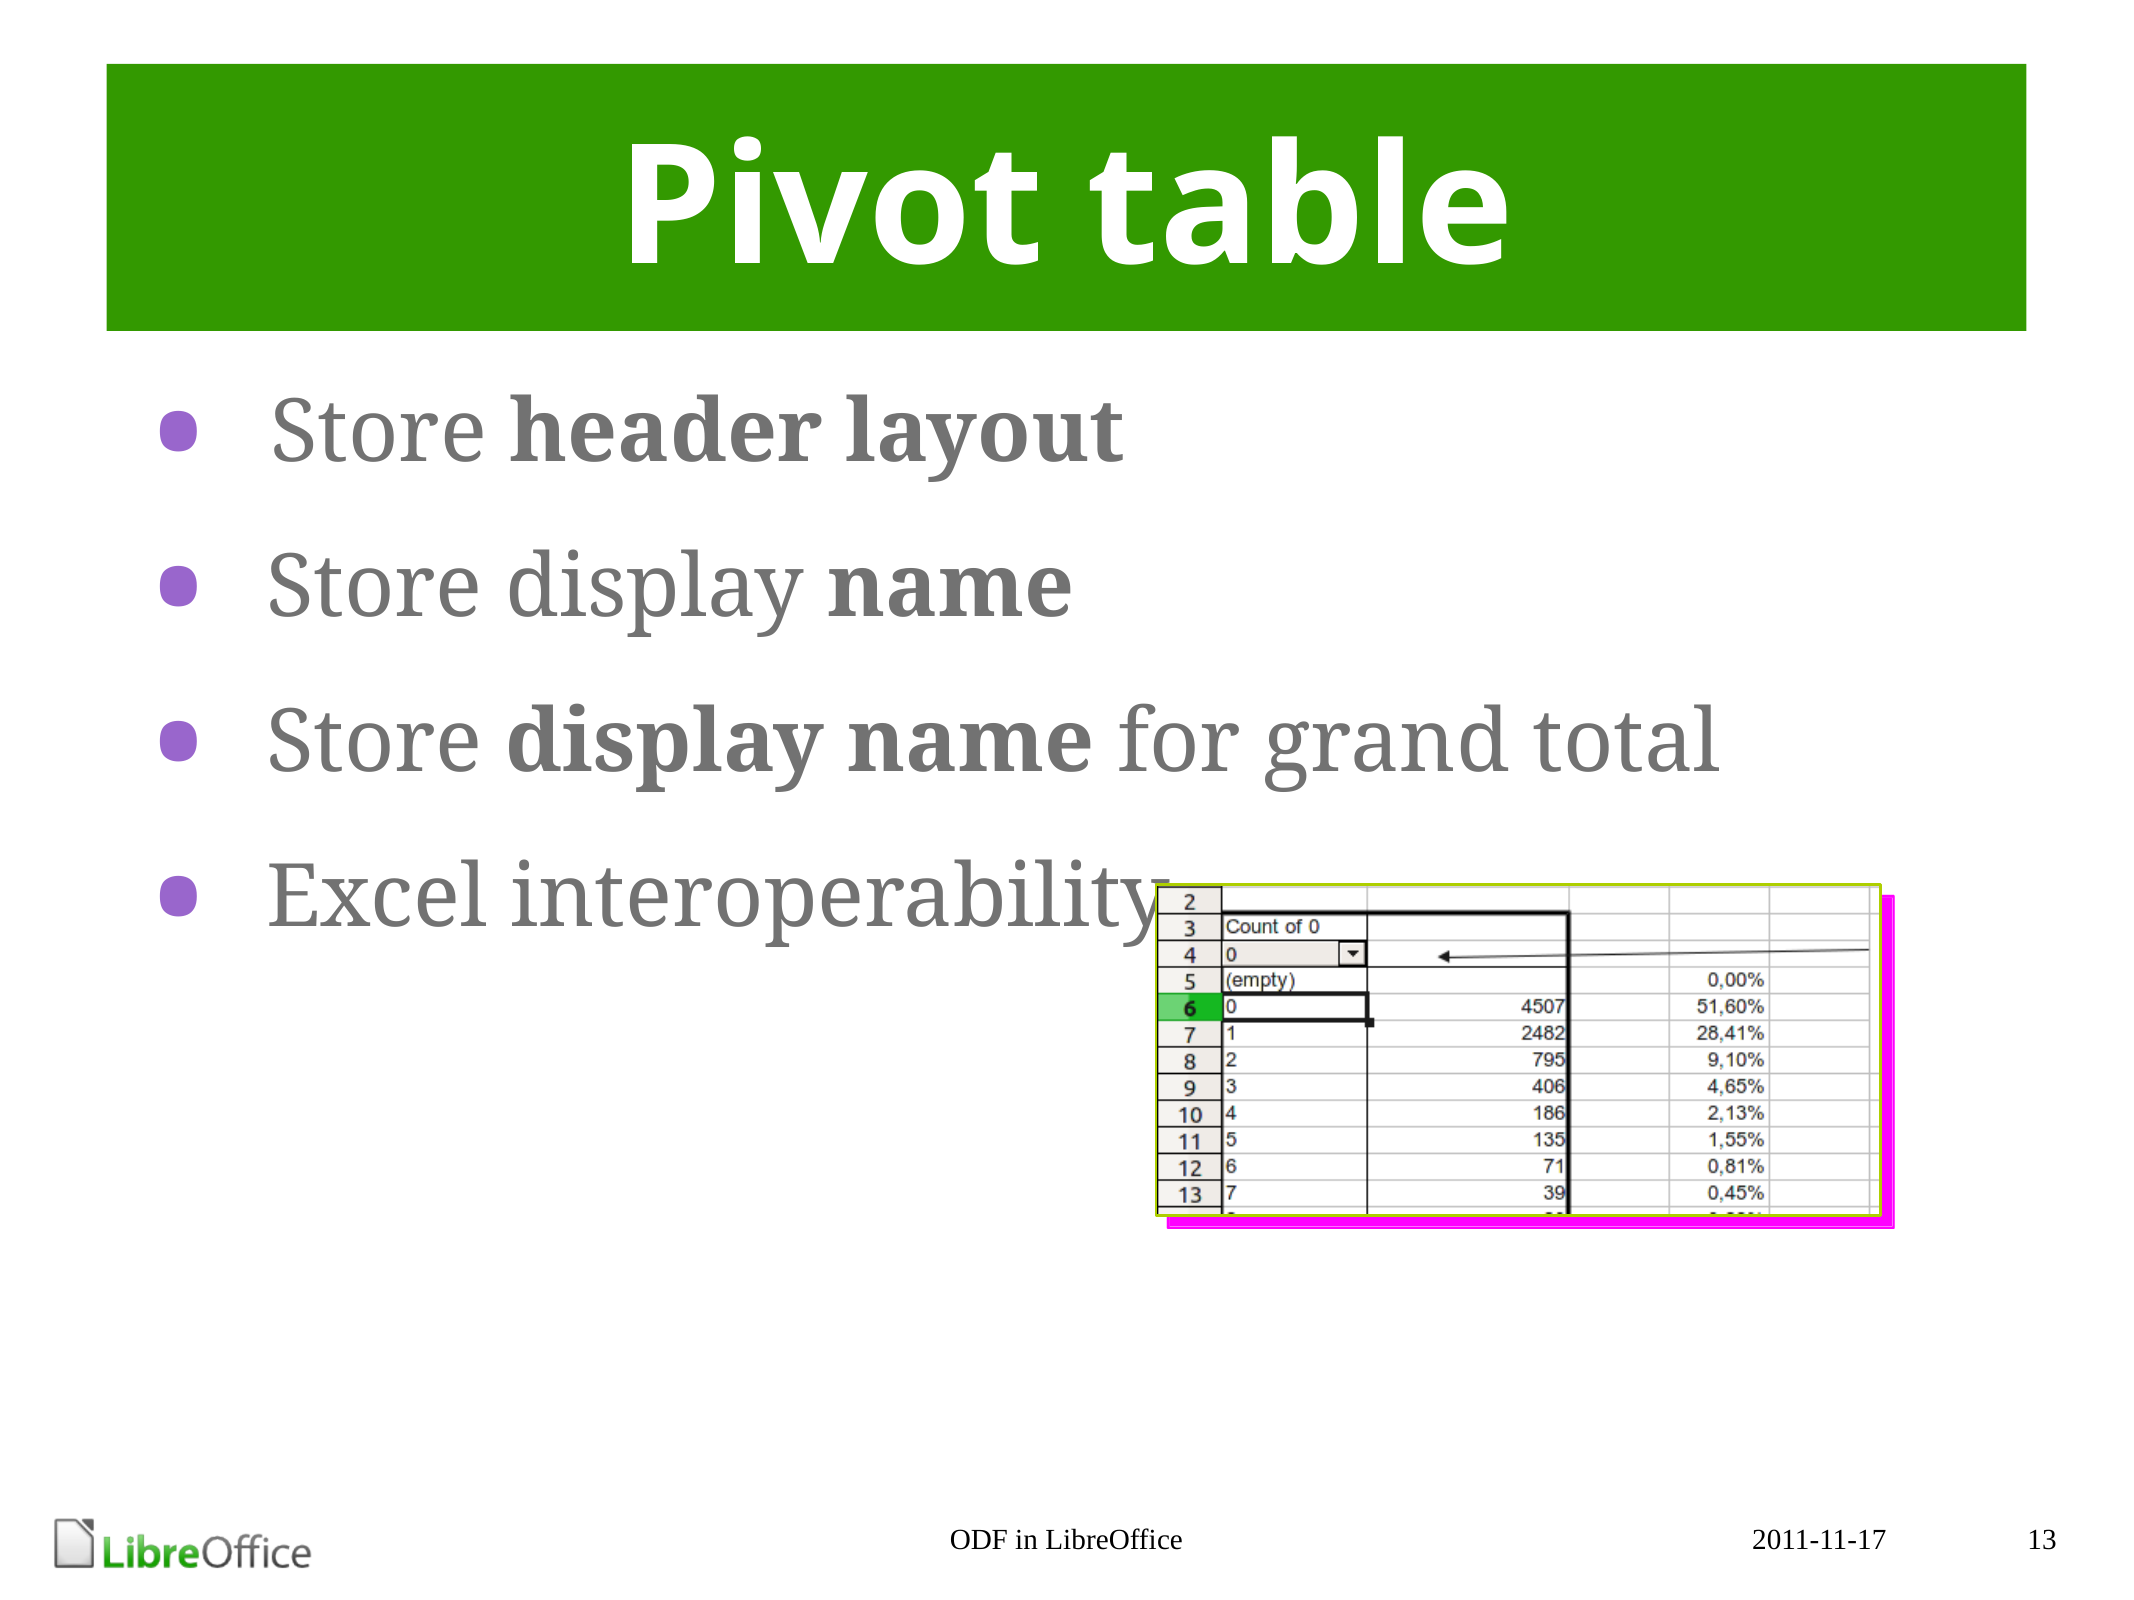

# Pivot table
	Store header layout
Store display name
Store display name for grand total
Excel interoperability